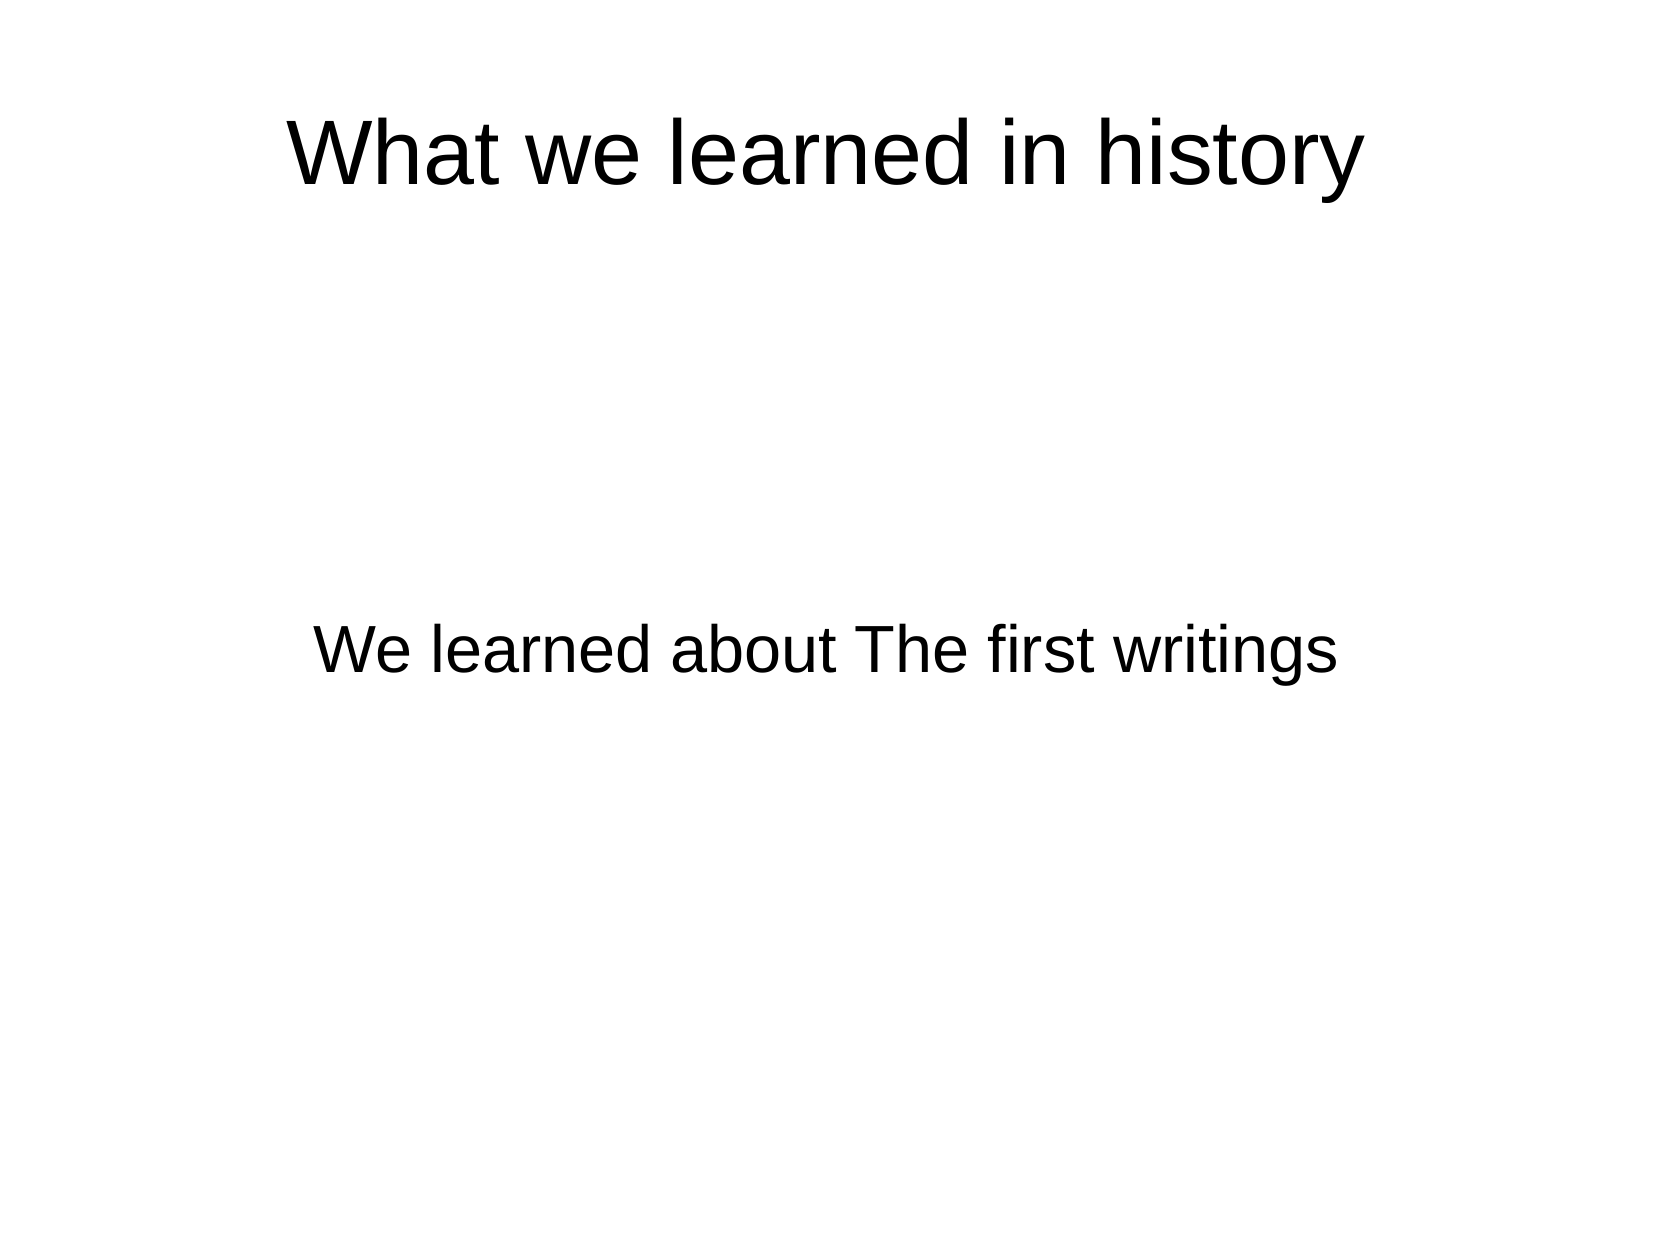

# What we learned in history
We learned about The first writings